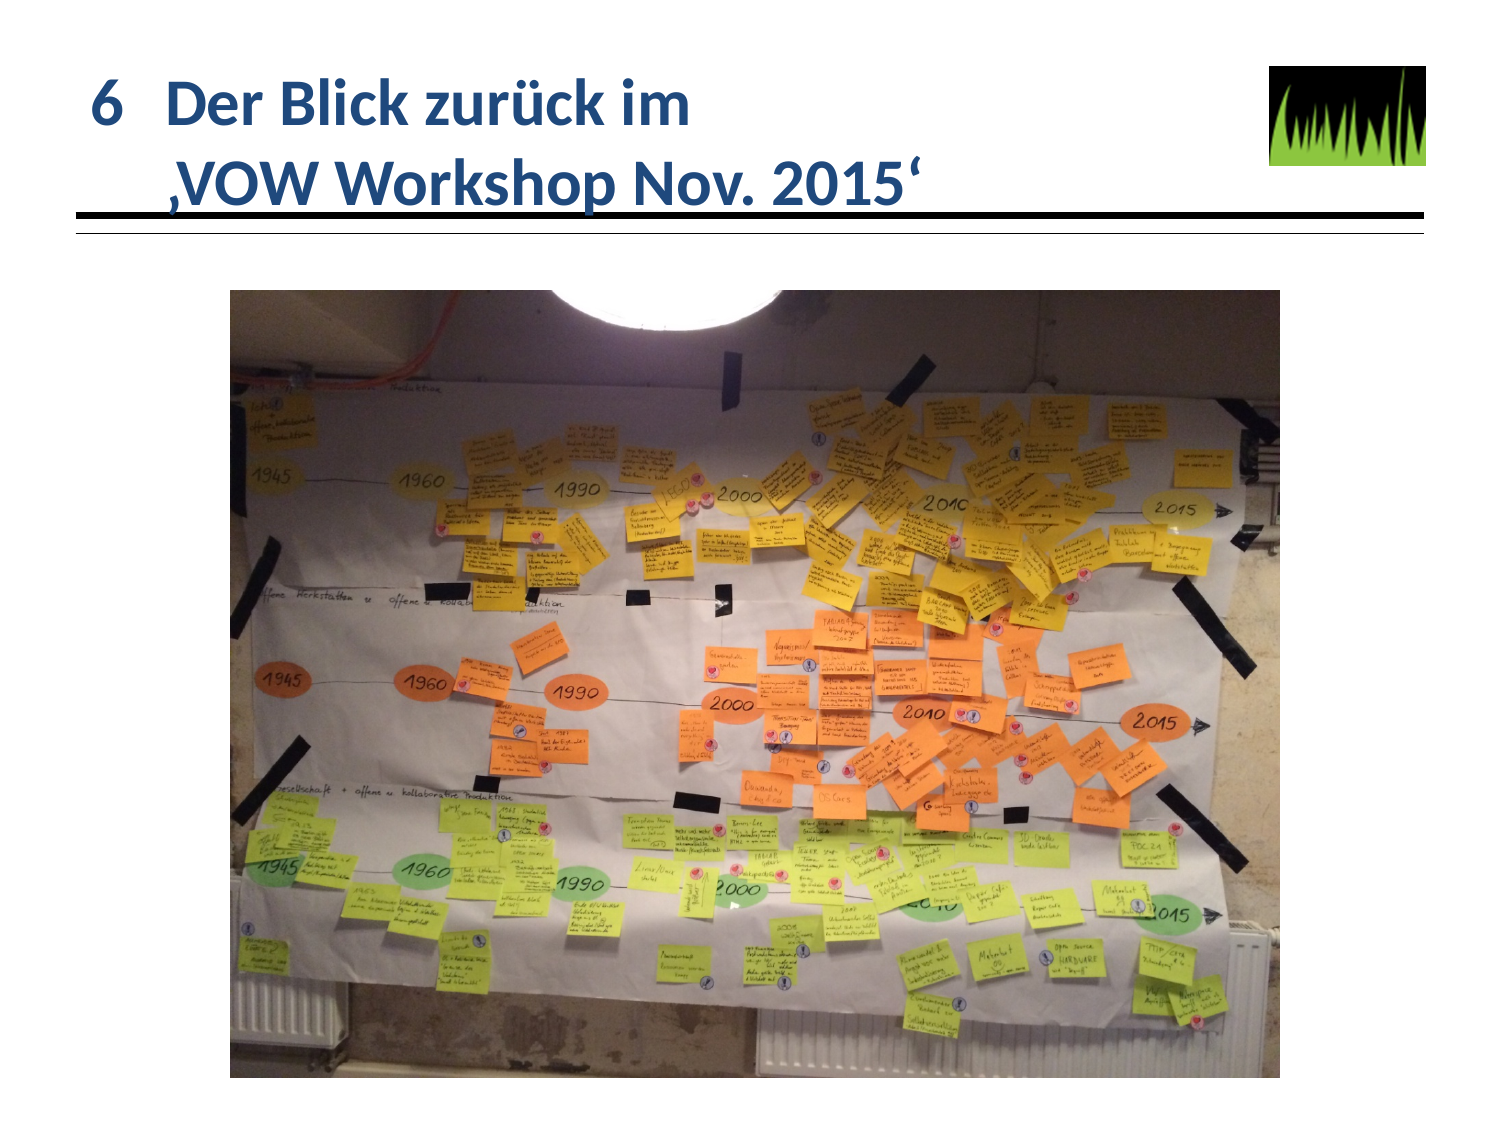

# 6	Der Blick zurück im ‚VOW Workshop Nov. 2015‘